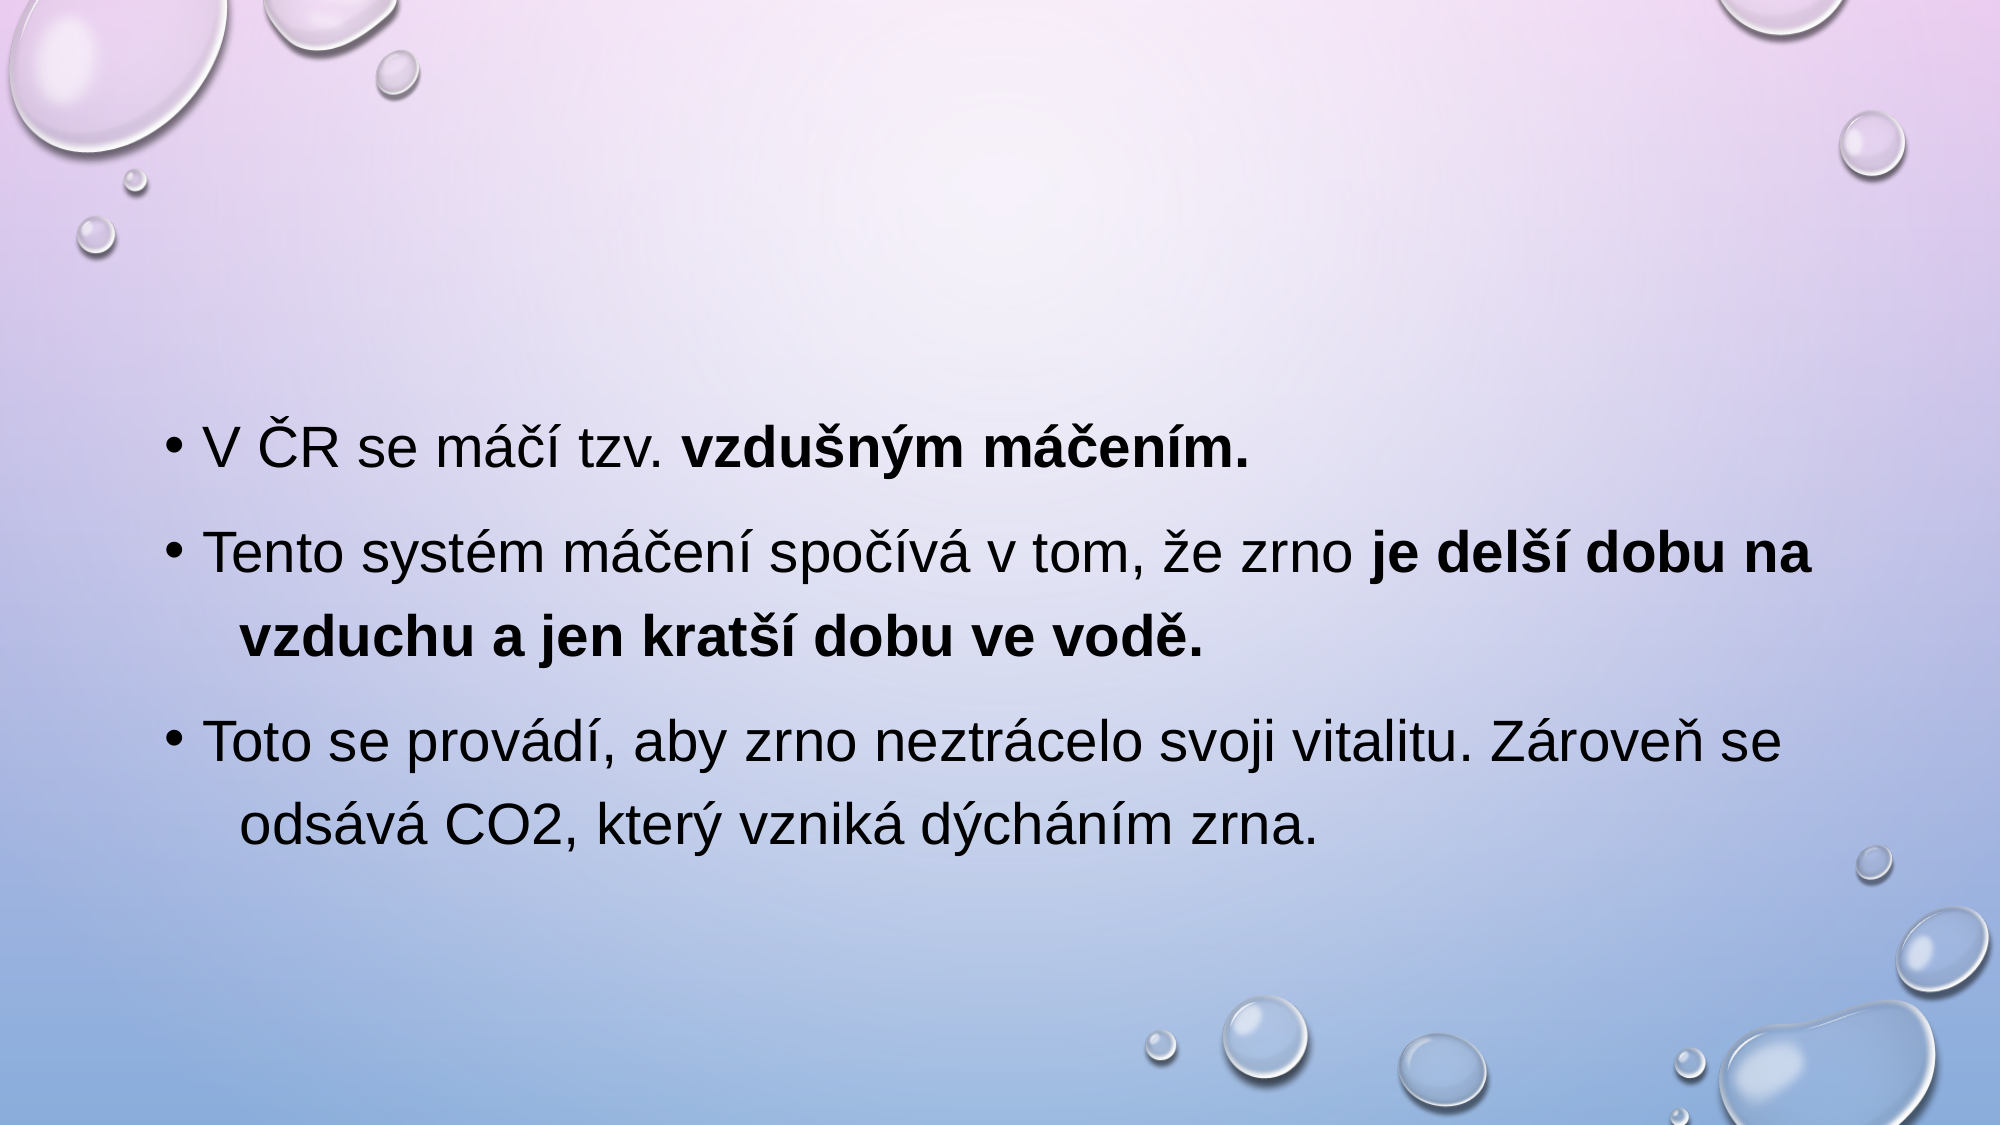

#
V ČR se máčí tzv. vzdušným máčením.
Tento systém máčení spočívá v tom, že zrno je delší dobu na vzduchu a jen kratší dobu ve vodě.
Toto se provádí, aby zrno neztrácelo svoji vitalitu. Zároveň se odsává CO2, který vzniká dýcháním zrna.